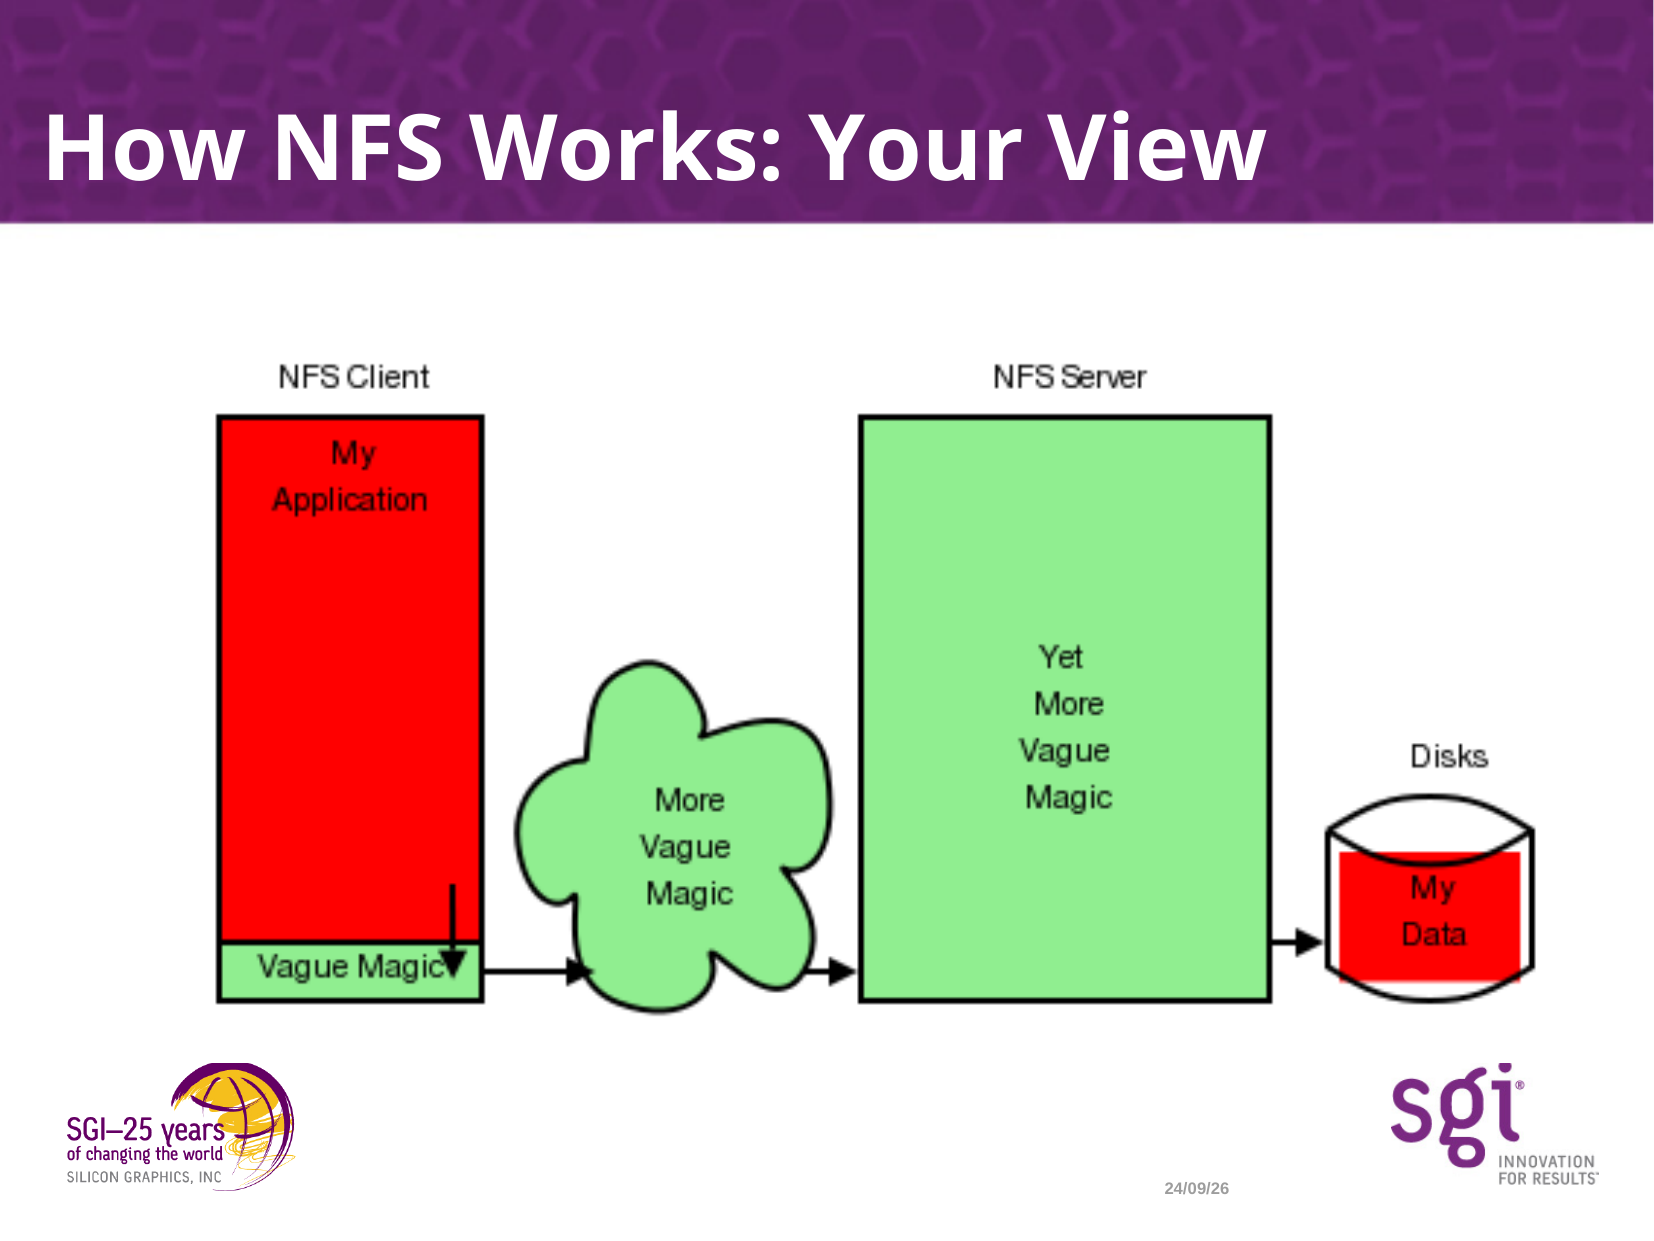

# How NFS Works: Your View
fff